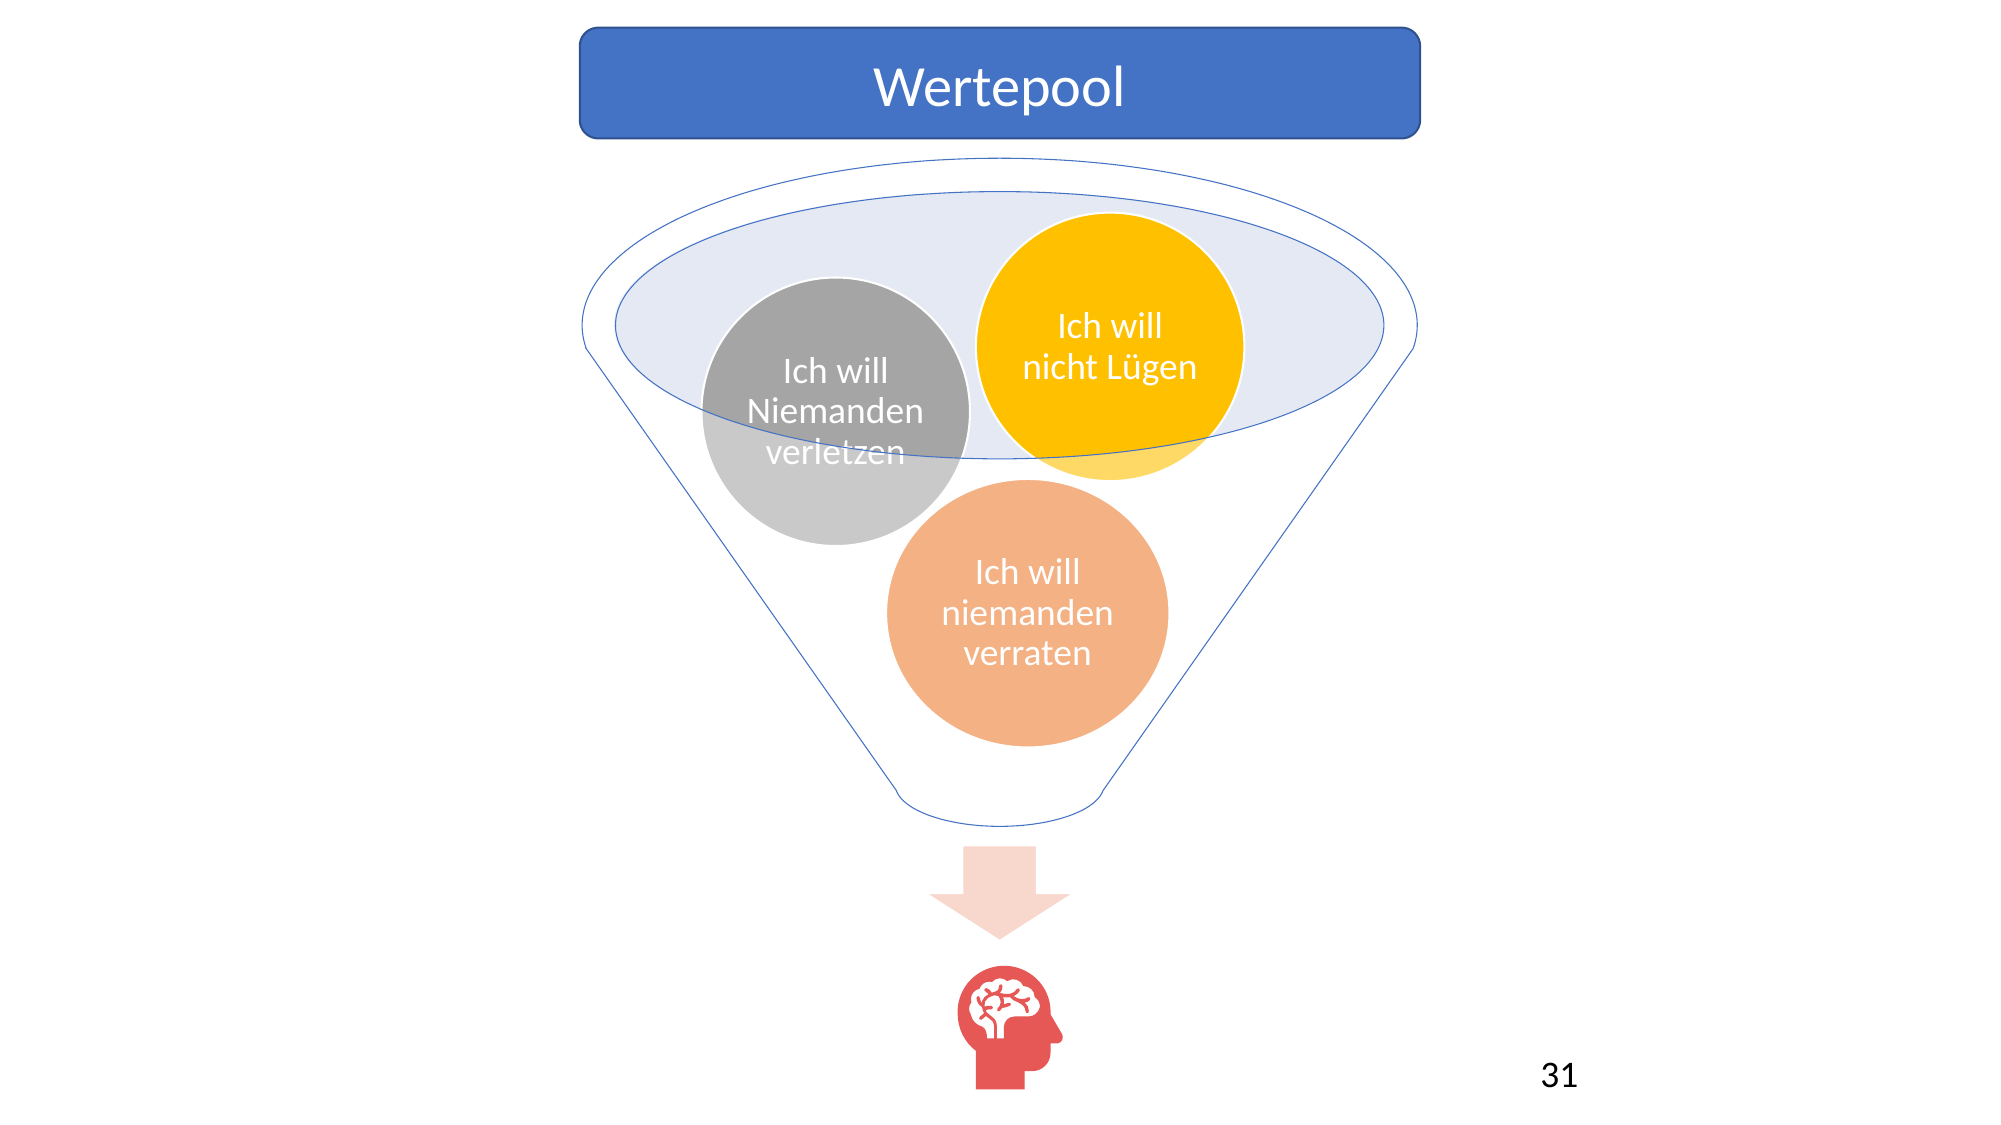

Wertepool
Ich will nicht Lügen
Ich will Niemanden verletzen
Ich will niemanden verraten